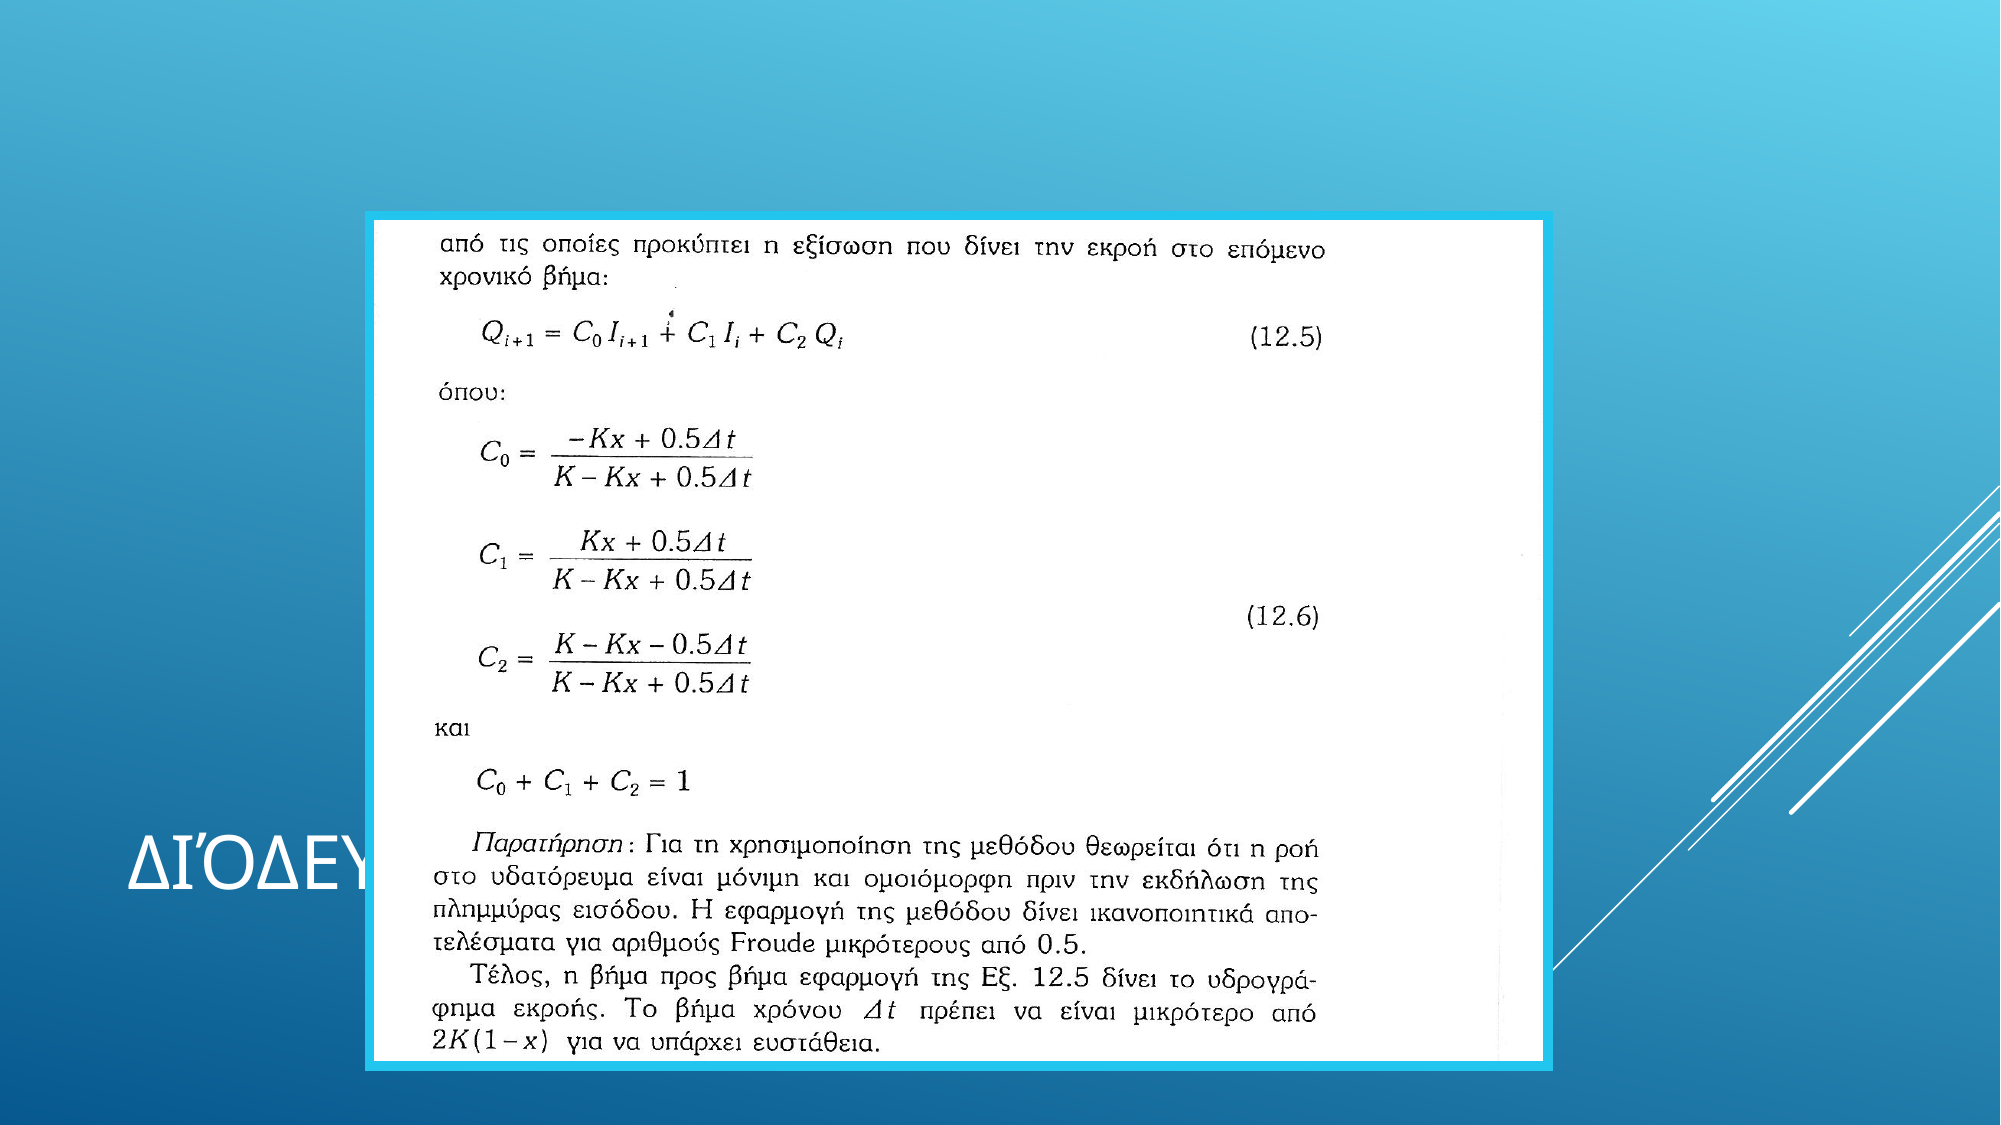

Τσακίρης και Μπέλλος, 2014
# Διόδευση, επιτέλους, εξισώσεις